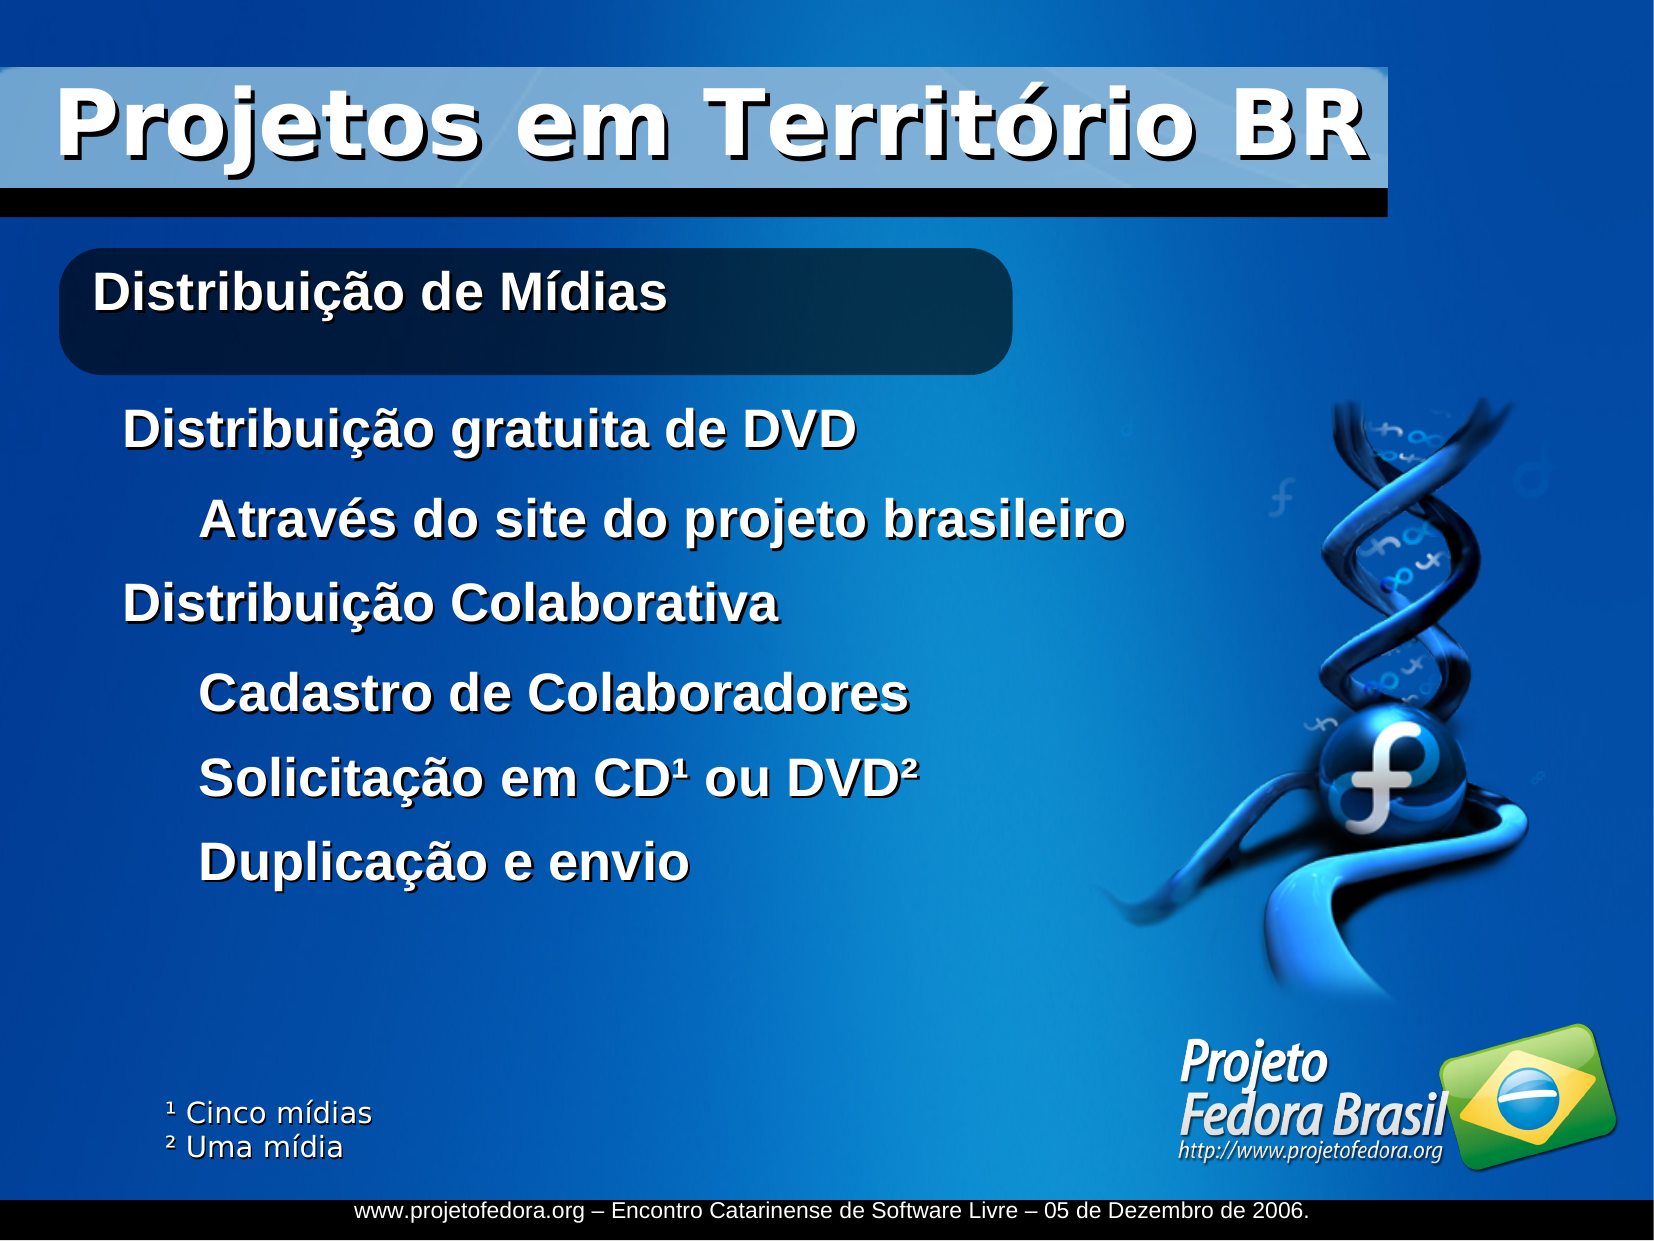

Projetos em Território BR
# Distribuição de Mídias
Distribuição gratuita de DVD
Através do site do projeto brasileiro
Distribuição Colaborativa
Cadastro de Colaboradores
Solicitação em CD¹ ou DVD²
Duplicação e envio
¹ Cinco mídias
² Uma mídia
www.projetofedora.org – Encontro Catarinense de Software Livre – 05 de Dezembro de 2006.